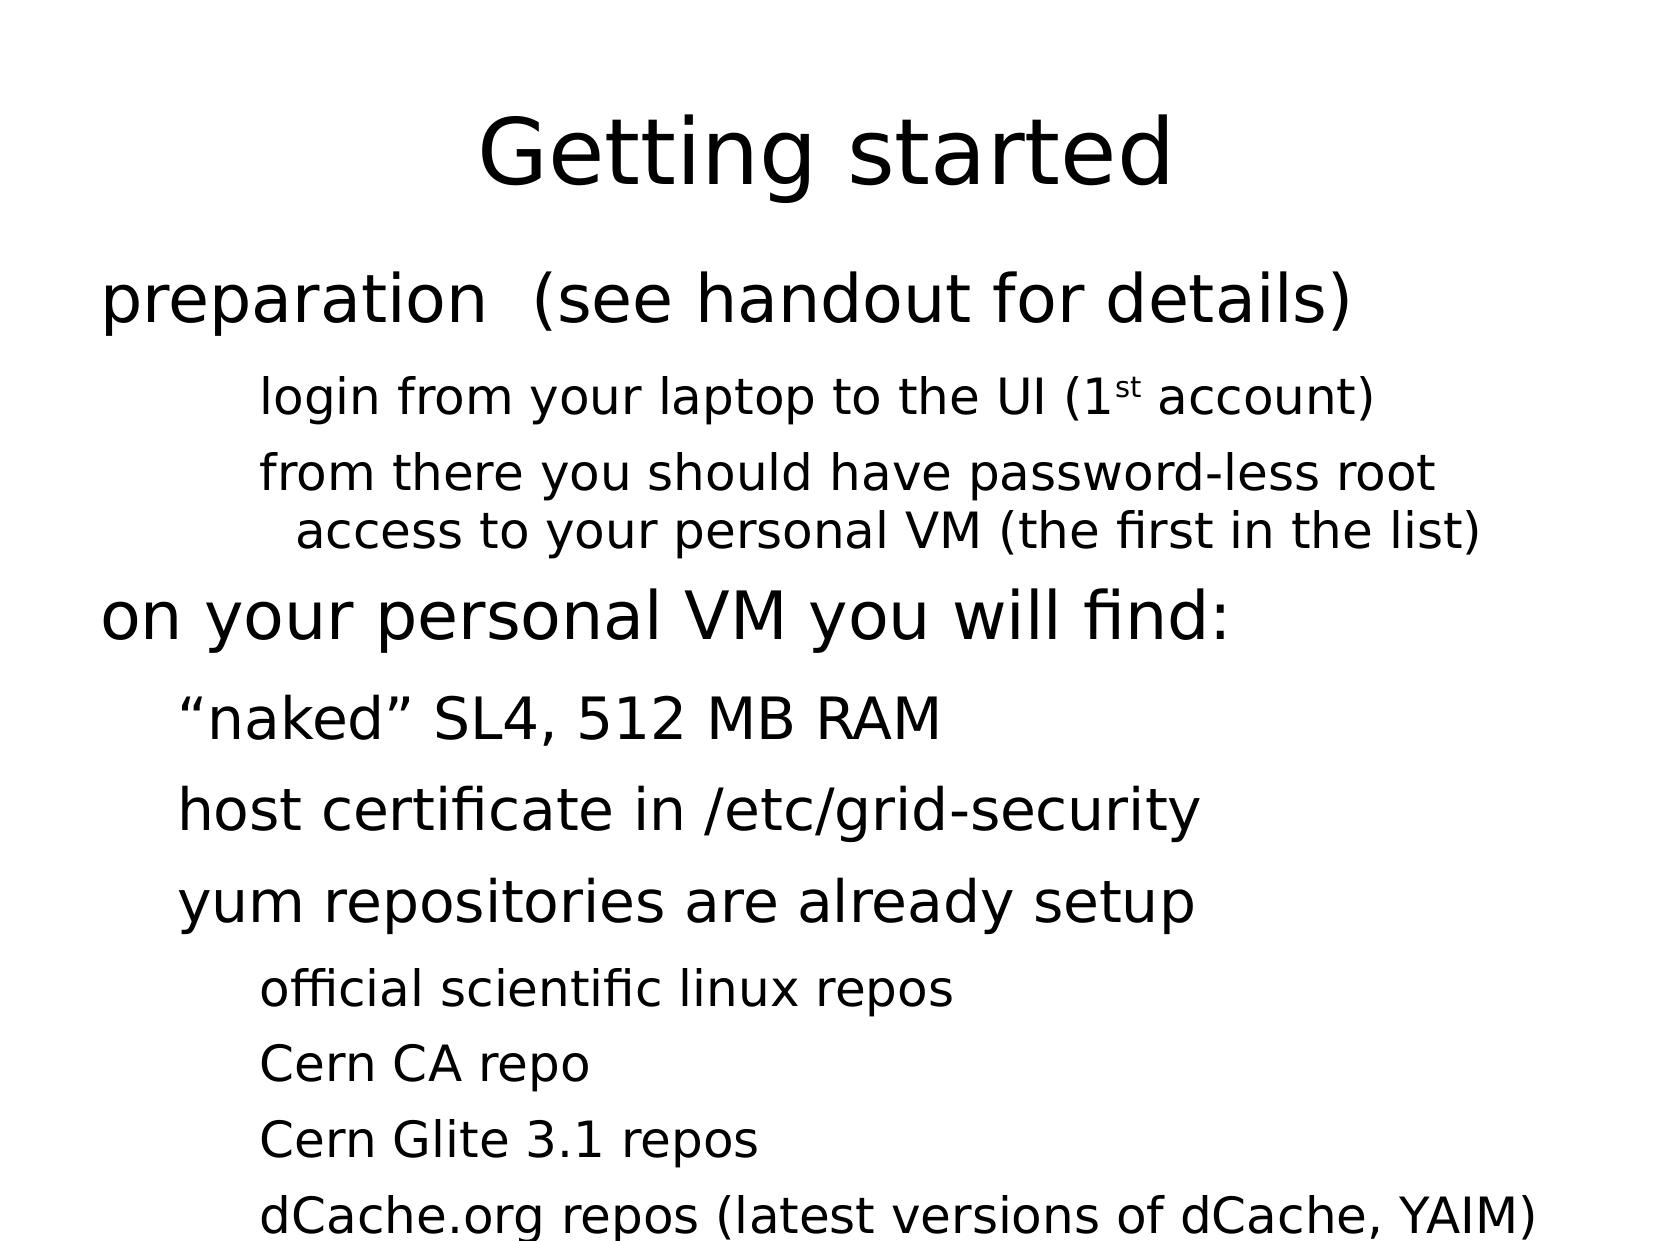

# Getting started
preparation (see handout for details)
login from your laptop to the UI (1st account)
from there you should have password-less root access to your personal VM (the first in the list)
on your personal VM you will find:
“naked” SL4, 512 MB RAM
host certificate in /etc/grid-security
yum repositories are already setup
official scientific linux repos
Cern CA repo
Cern Glite 3.1 repos
dCache.org repos (latest versions of dCache, YAIM)